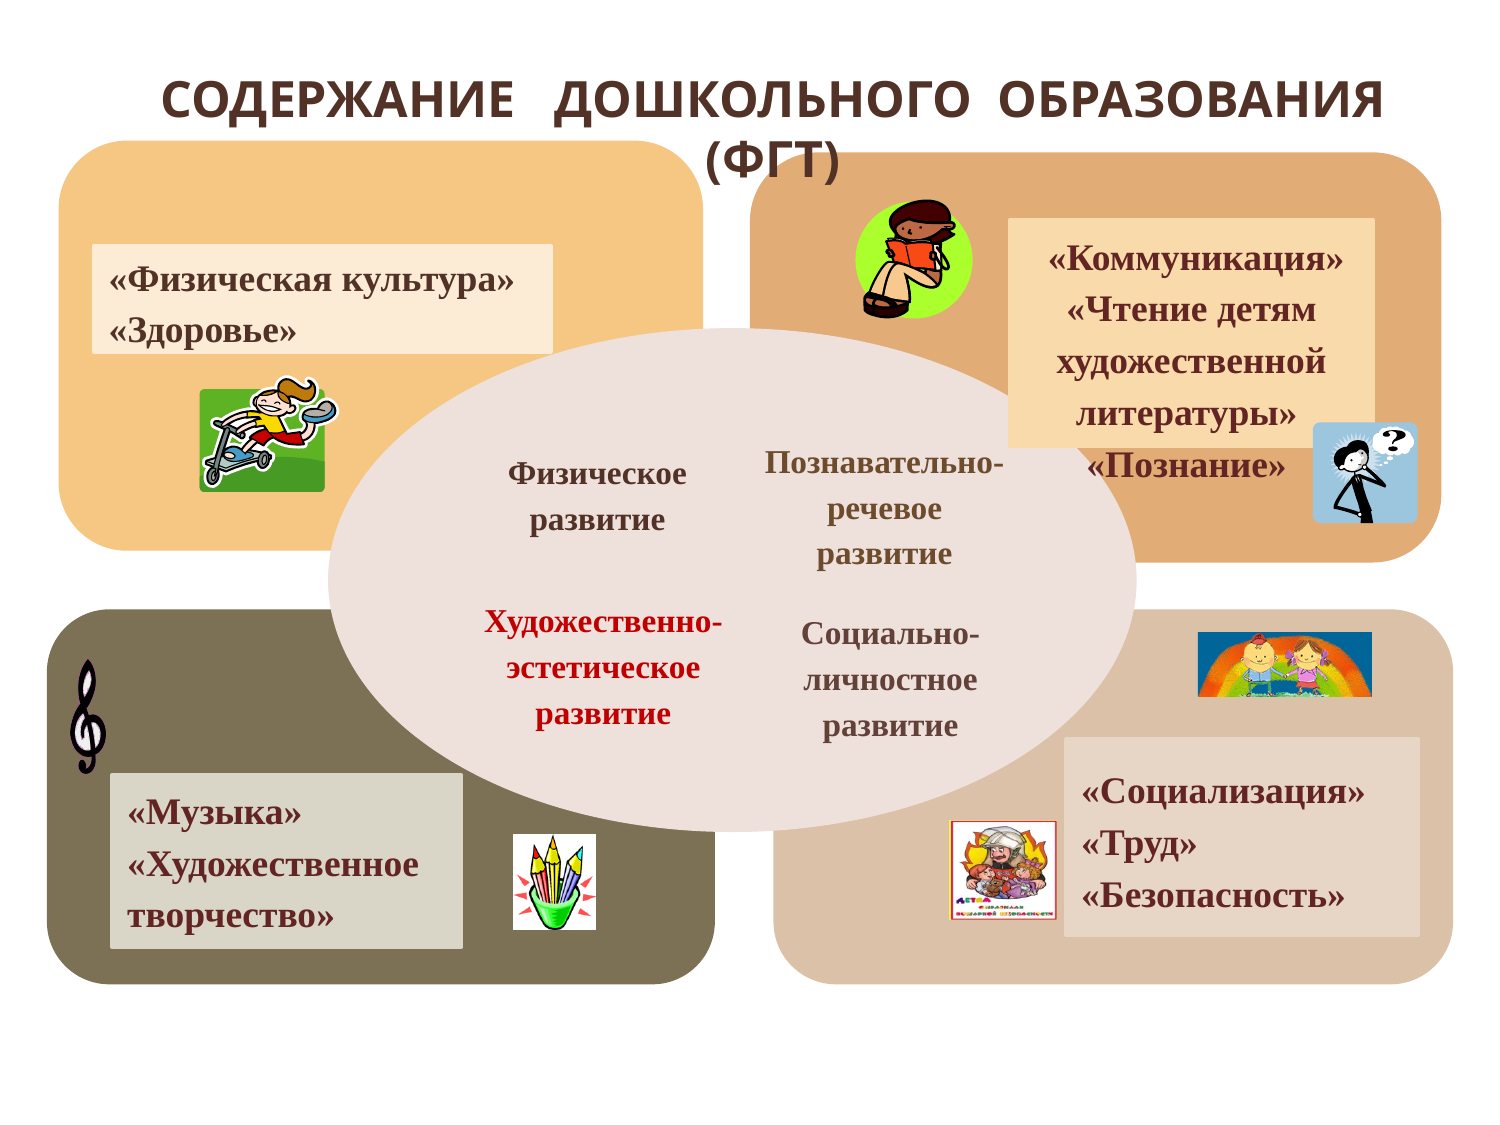

СОДЕРЖАНИЕ ДОШКОЛЬНОГО ОБРАЗОВАНИЯ (ФГТ)
 «Коммуникация»
«Чтение детям художественной литературы»
«Познание»
«Физическая культура»
«Здоровье»
Физическое развитие
Познавательно-речевое развитие
Художественно-эстетическое развитие
Социально-личностное развитие
«Социализация»
«Труд»
«Безопасность»
«Музыка»
«Художественное творчество»